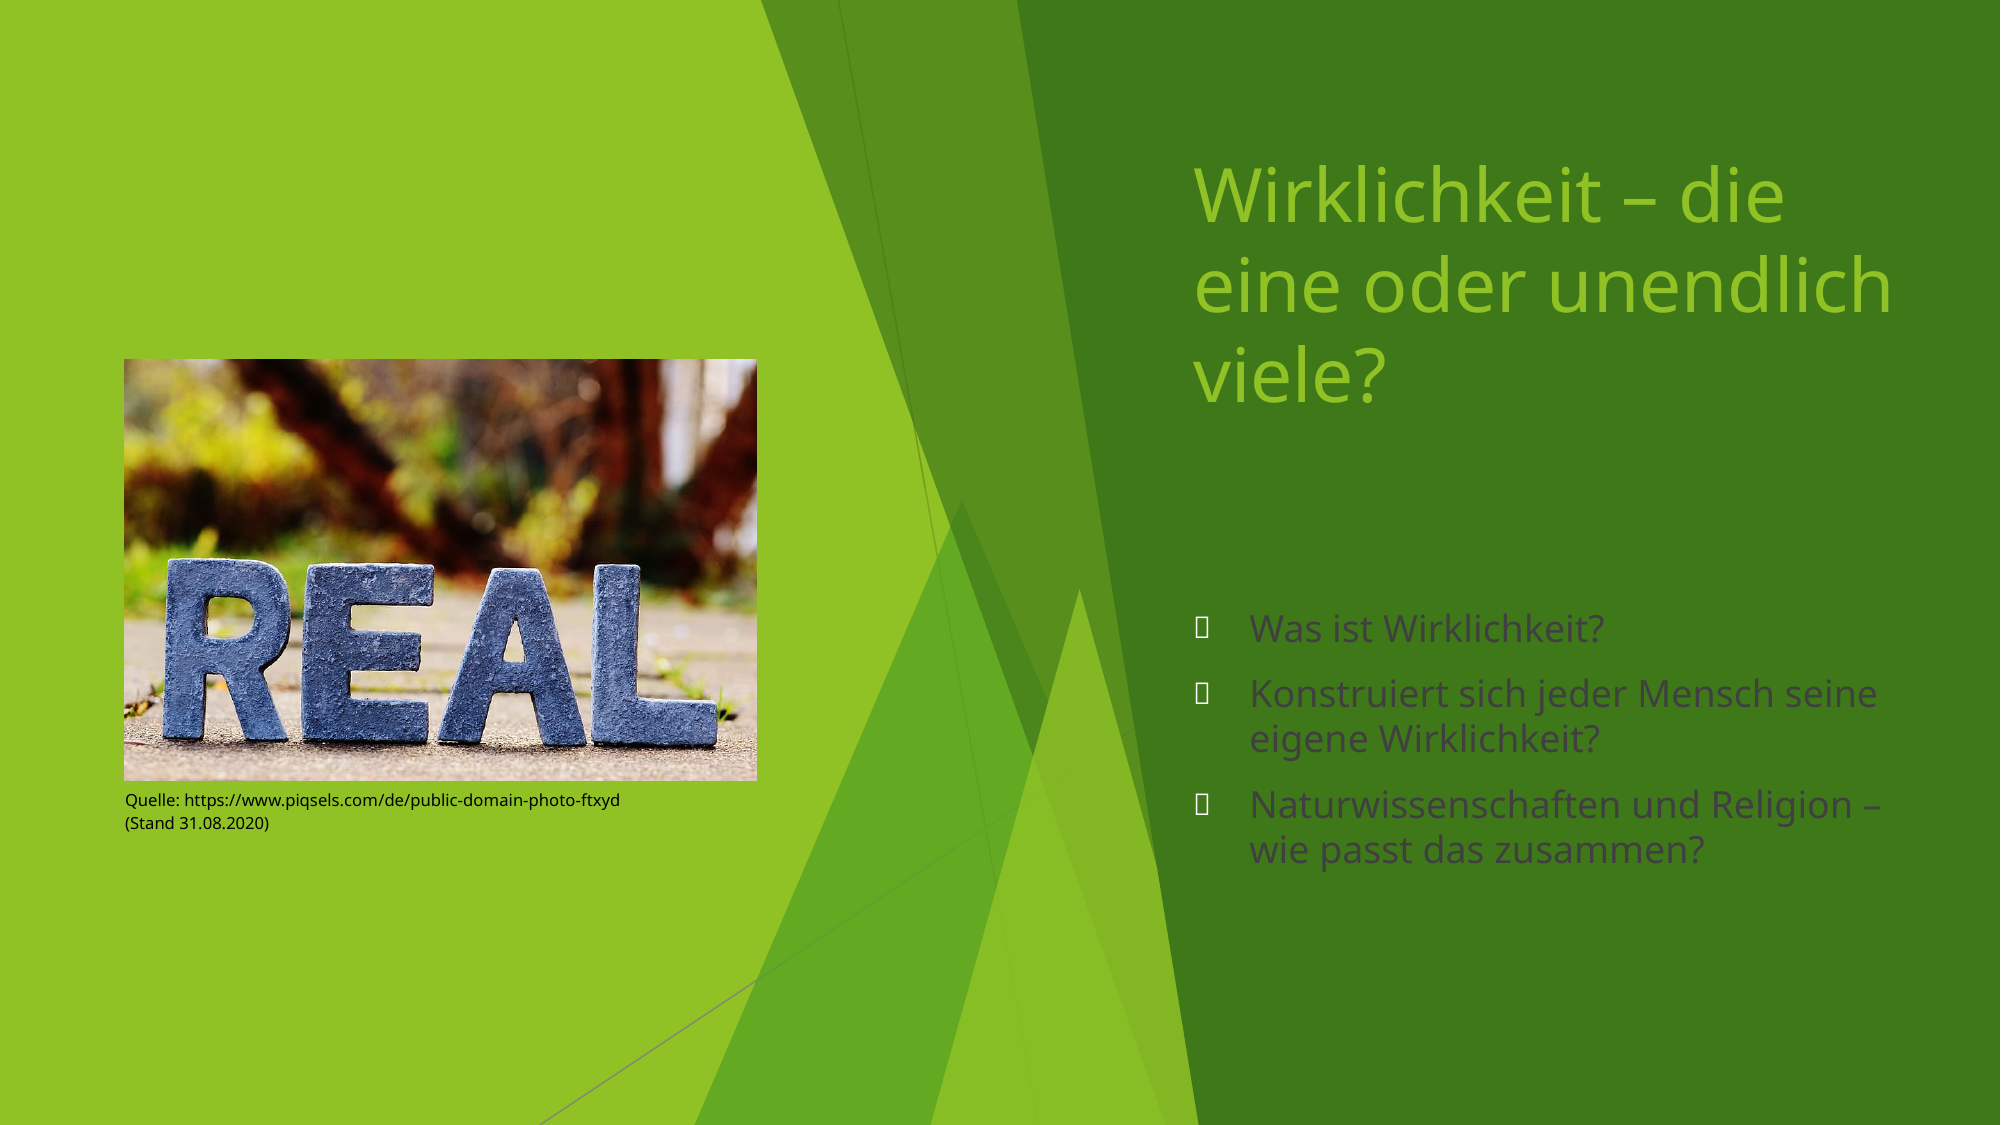

# Wirklichkeit – die eine oder unendlich viele?
Was ist Wirklichkeit?
Konstruiert sich jeder Mensch seine eigene Wirklichkeit?
Naturwissenschaften und Religion – wie passt das zusammen?
Quelle: https://www.piqsels.com/de/public-domain-photo-ftxyd (Stand 31.08.2020)